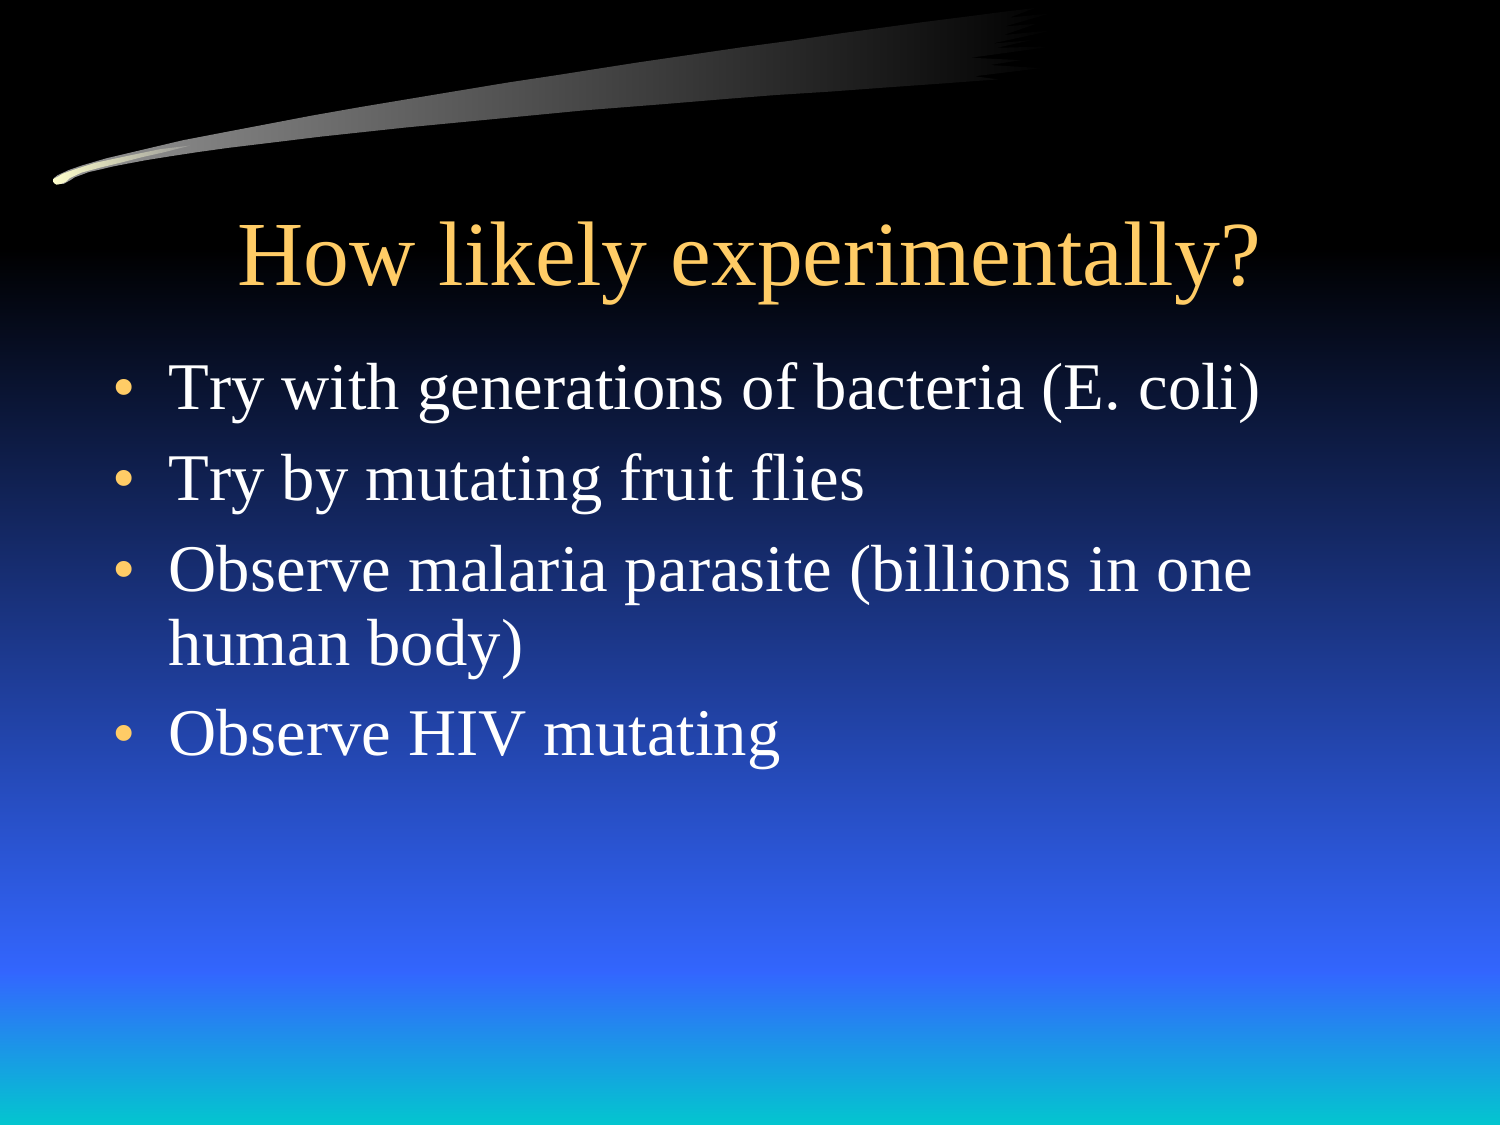

# How likely experimentally?
Try with generations of bacteria (E. coli)
Try by mutating fruit flies
Observe malaria parasite (billions in one human body)
Observe HIV mutating